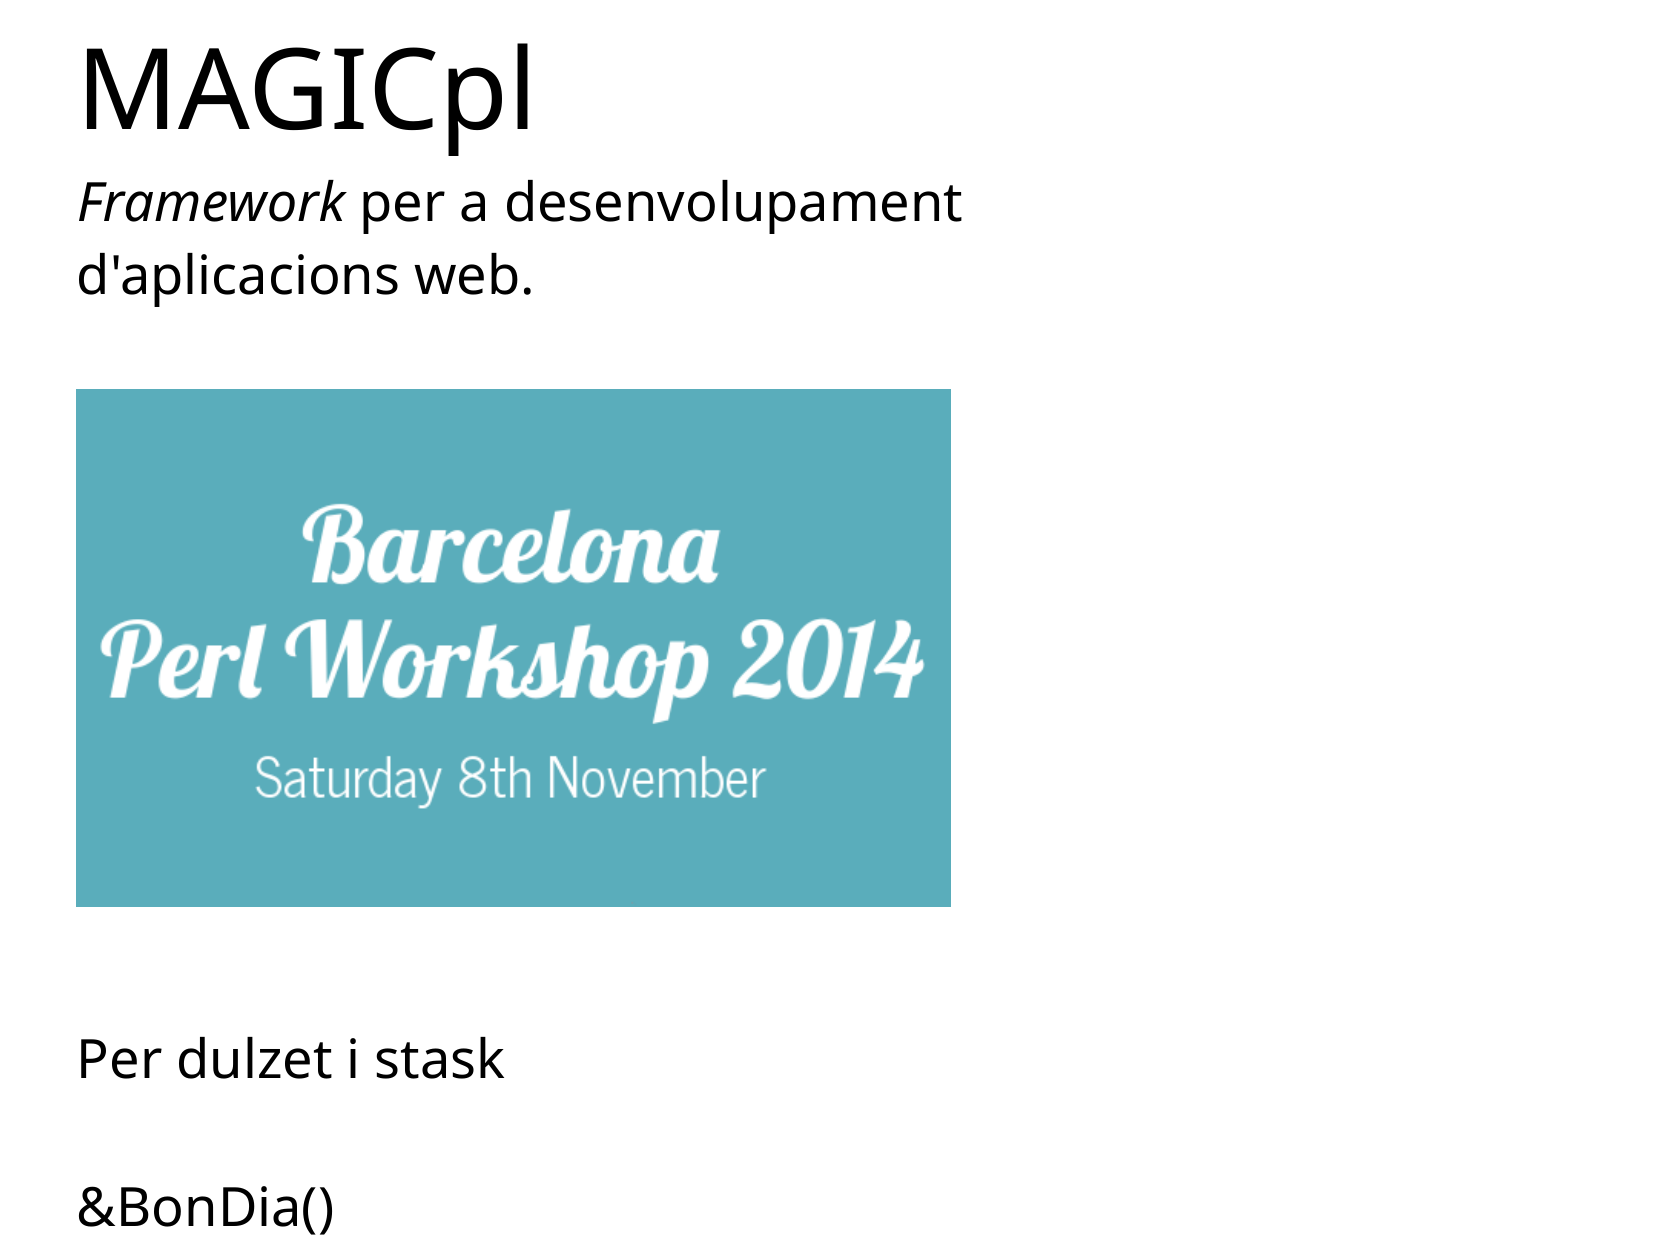

# MAGICpl
Framework per a desenvolupament
d'aplicacions web.
Per dulzet i stask
&BonDia()